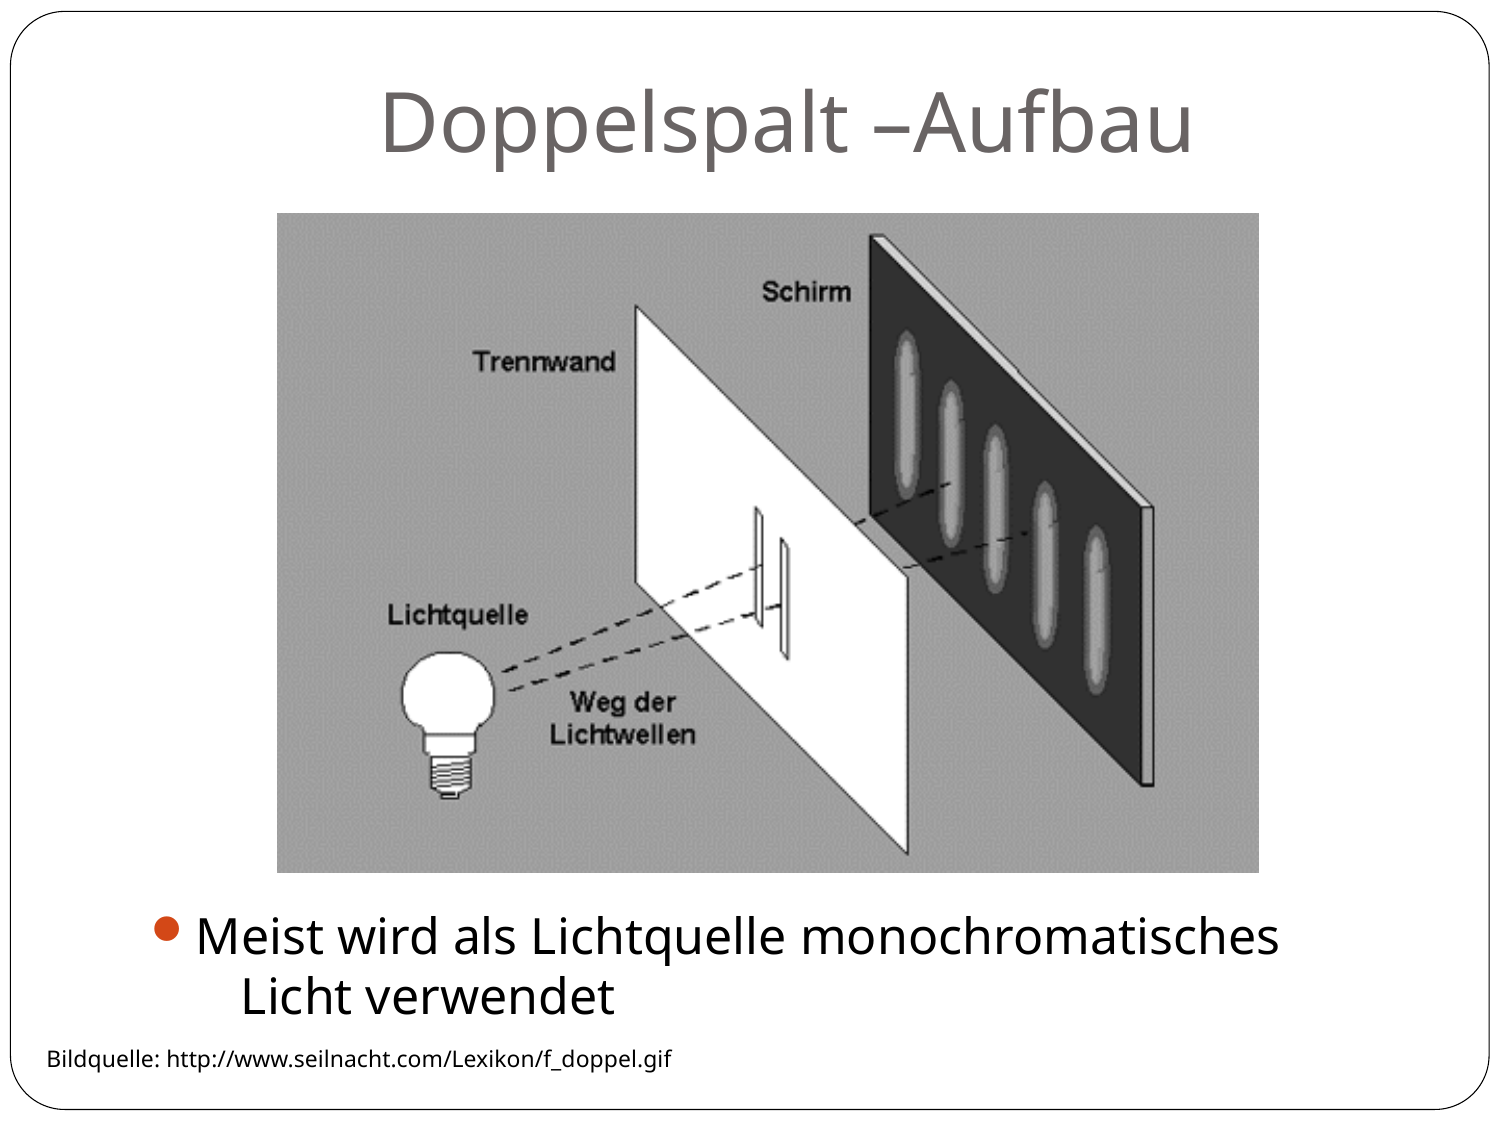

# Doppelspalt –Aufbau
Meist wird als Lichtquelle monochromatisches Licht verwendet
Bildquelle: http://www.seilnacht.com/Lexikon/f_doppel.gif